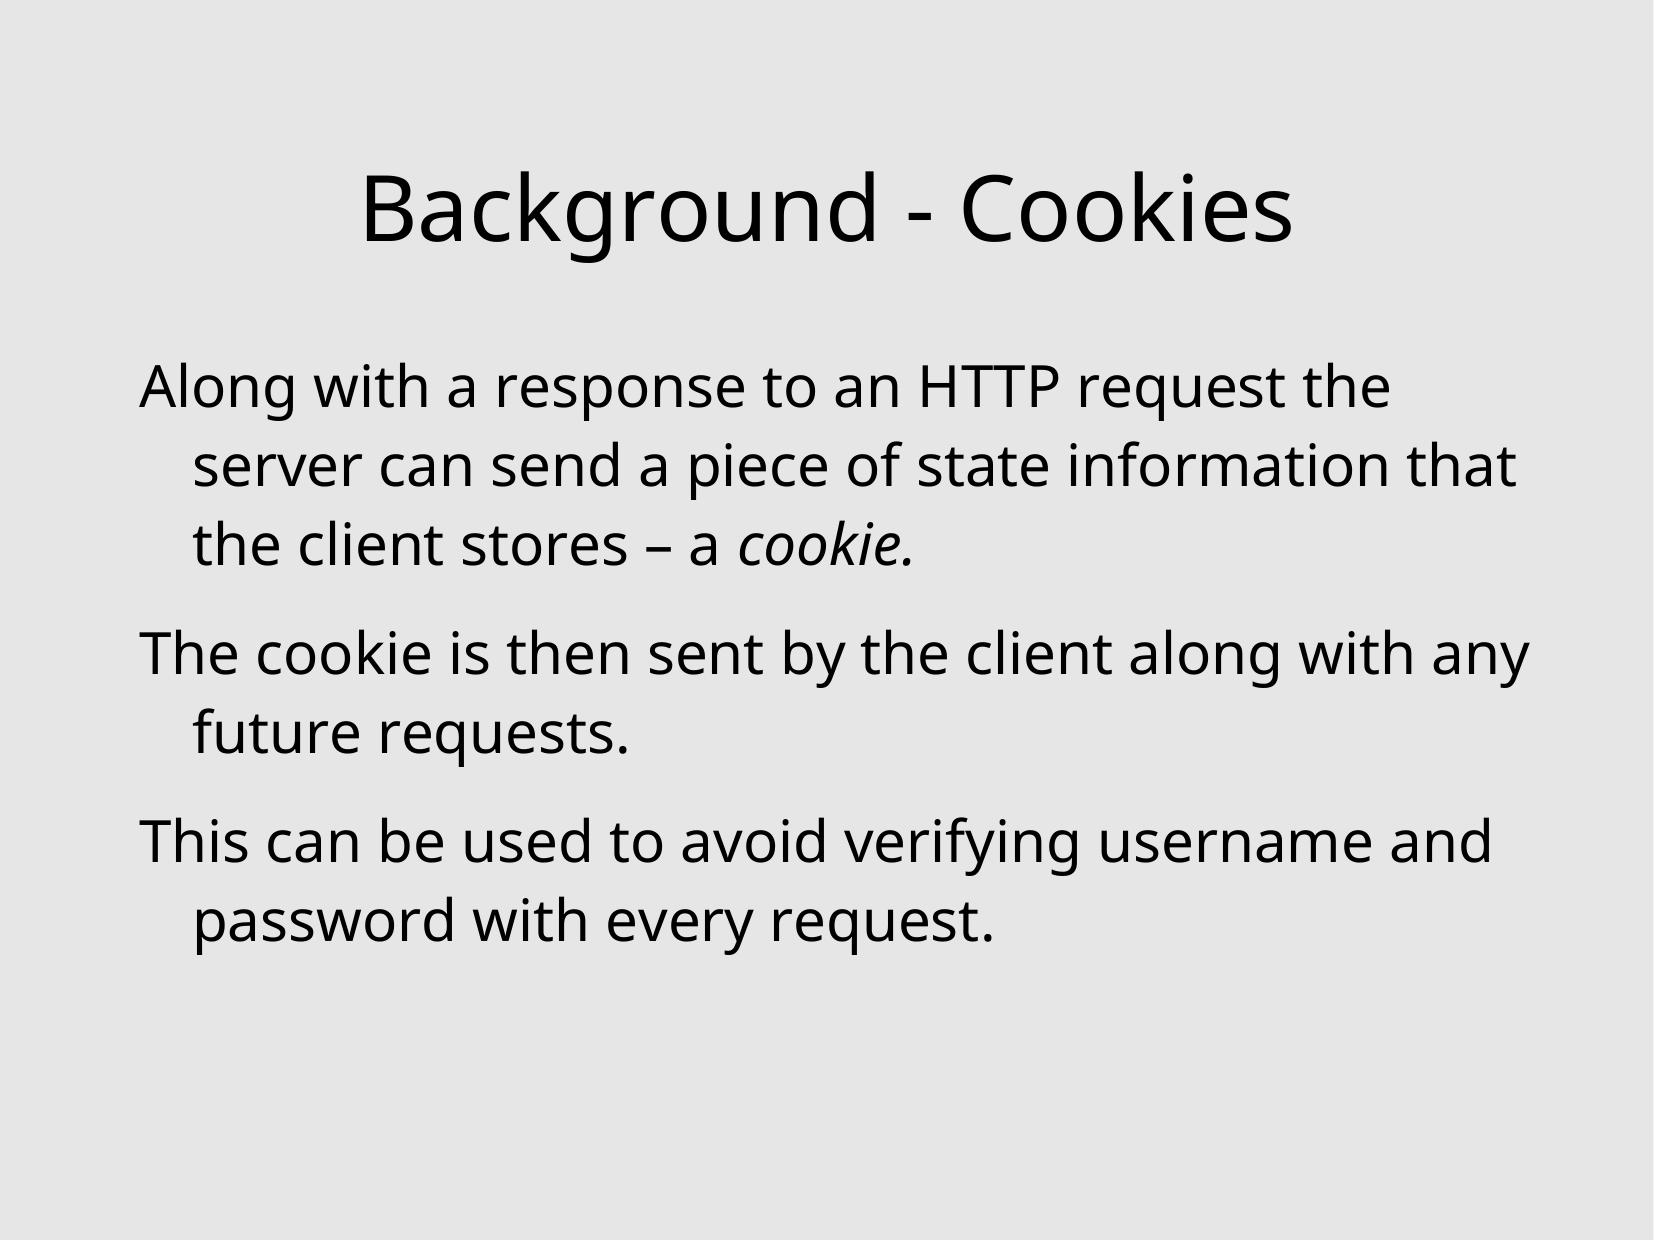

# Background - Cookies
Along with a response to an HTTP request the server can send a piece of state information that the client stores – a cookie.
The cookie is then sent by the client along with any future requests.
This can be used to avoid verifying username and password with every request.